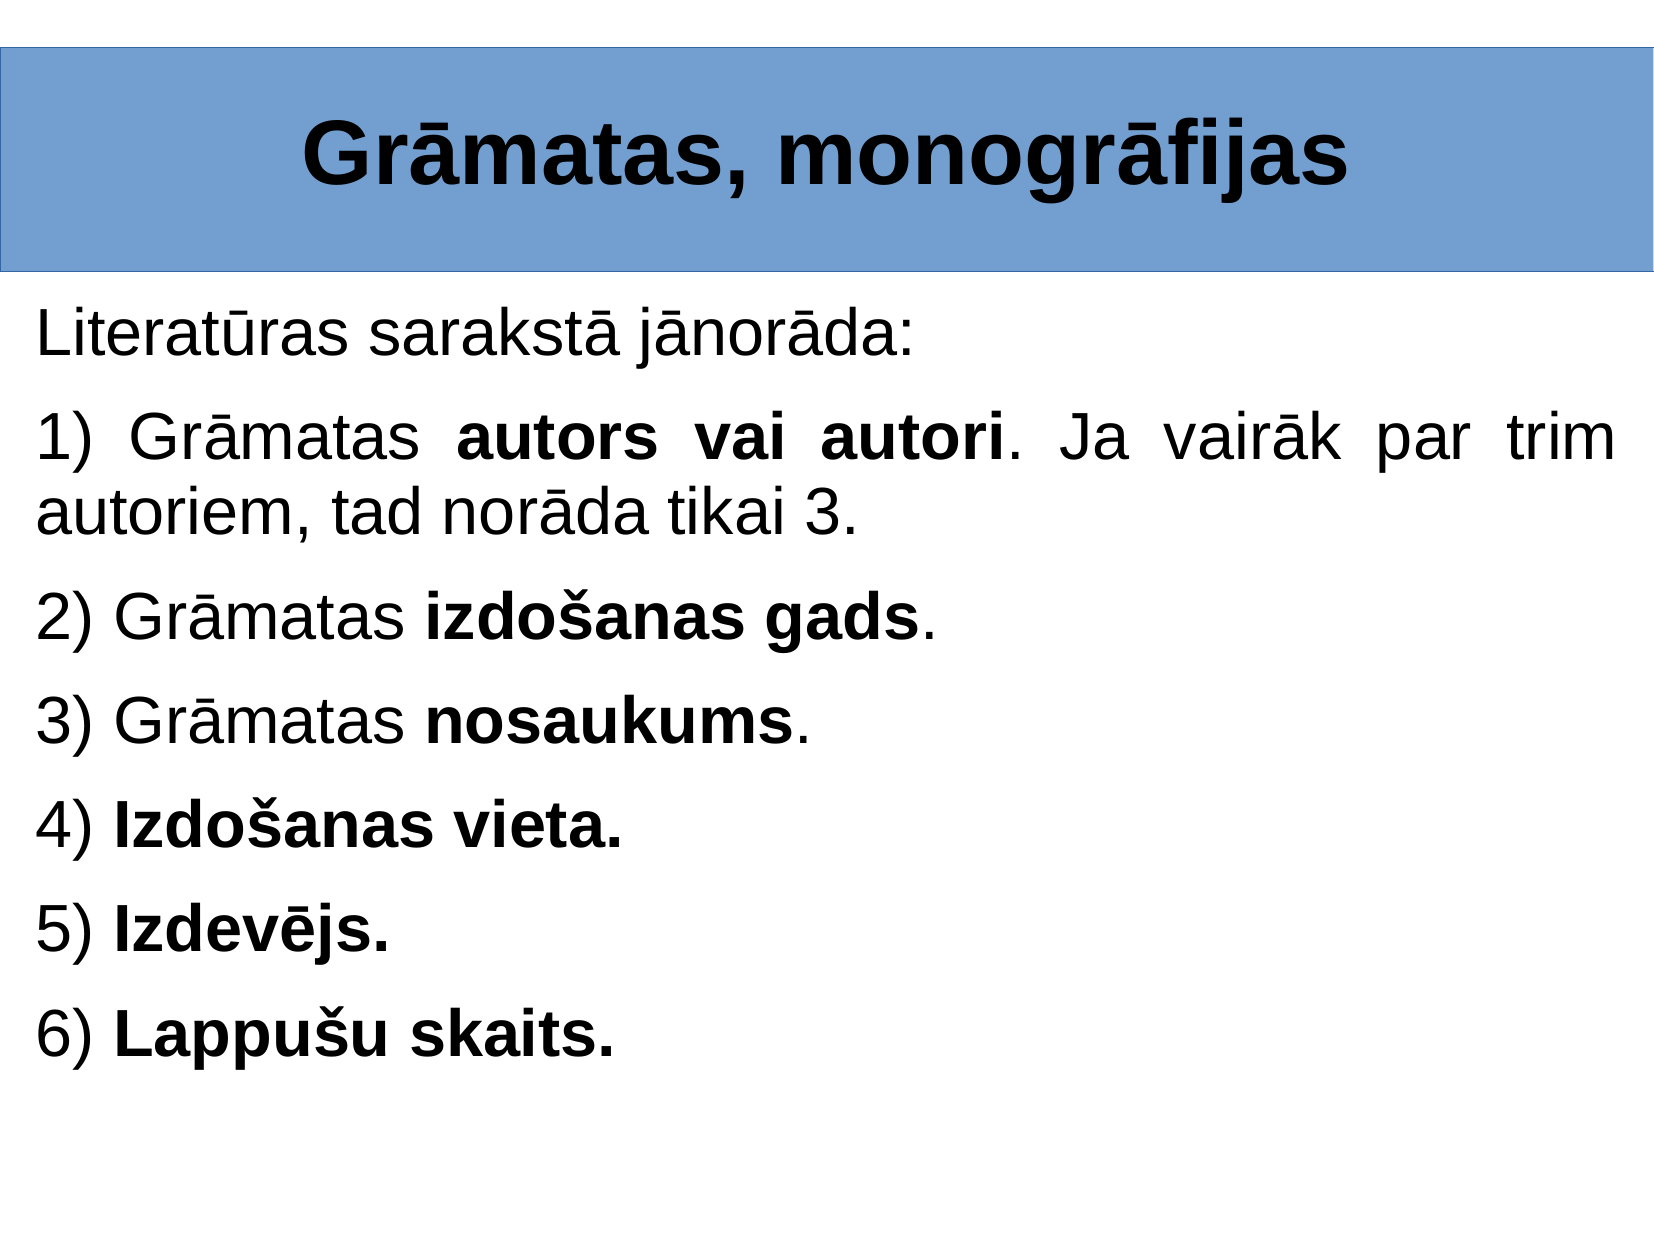

# Grāmatas, monogrāfijas
Literatūras sarakstā jānorāda:
1) Grāmatas autors vai autori. Ja vairāk par trim autoriem, tad norāda tikai 3.
2) Grāmatas izdošanas gads.
3) Grāmatas nosaukums.
4) Izdošanas vieta.
5) Izdevējs.
6) Lappušu skaits.